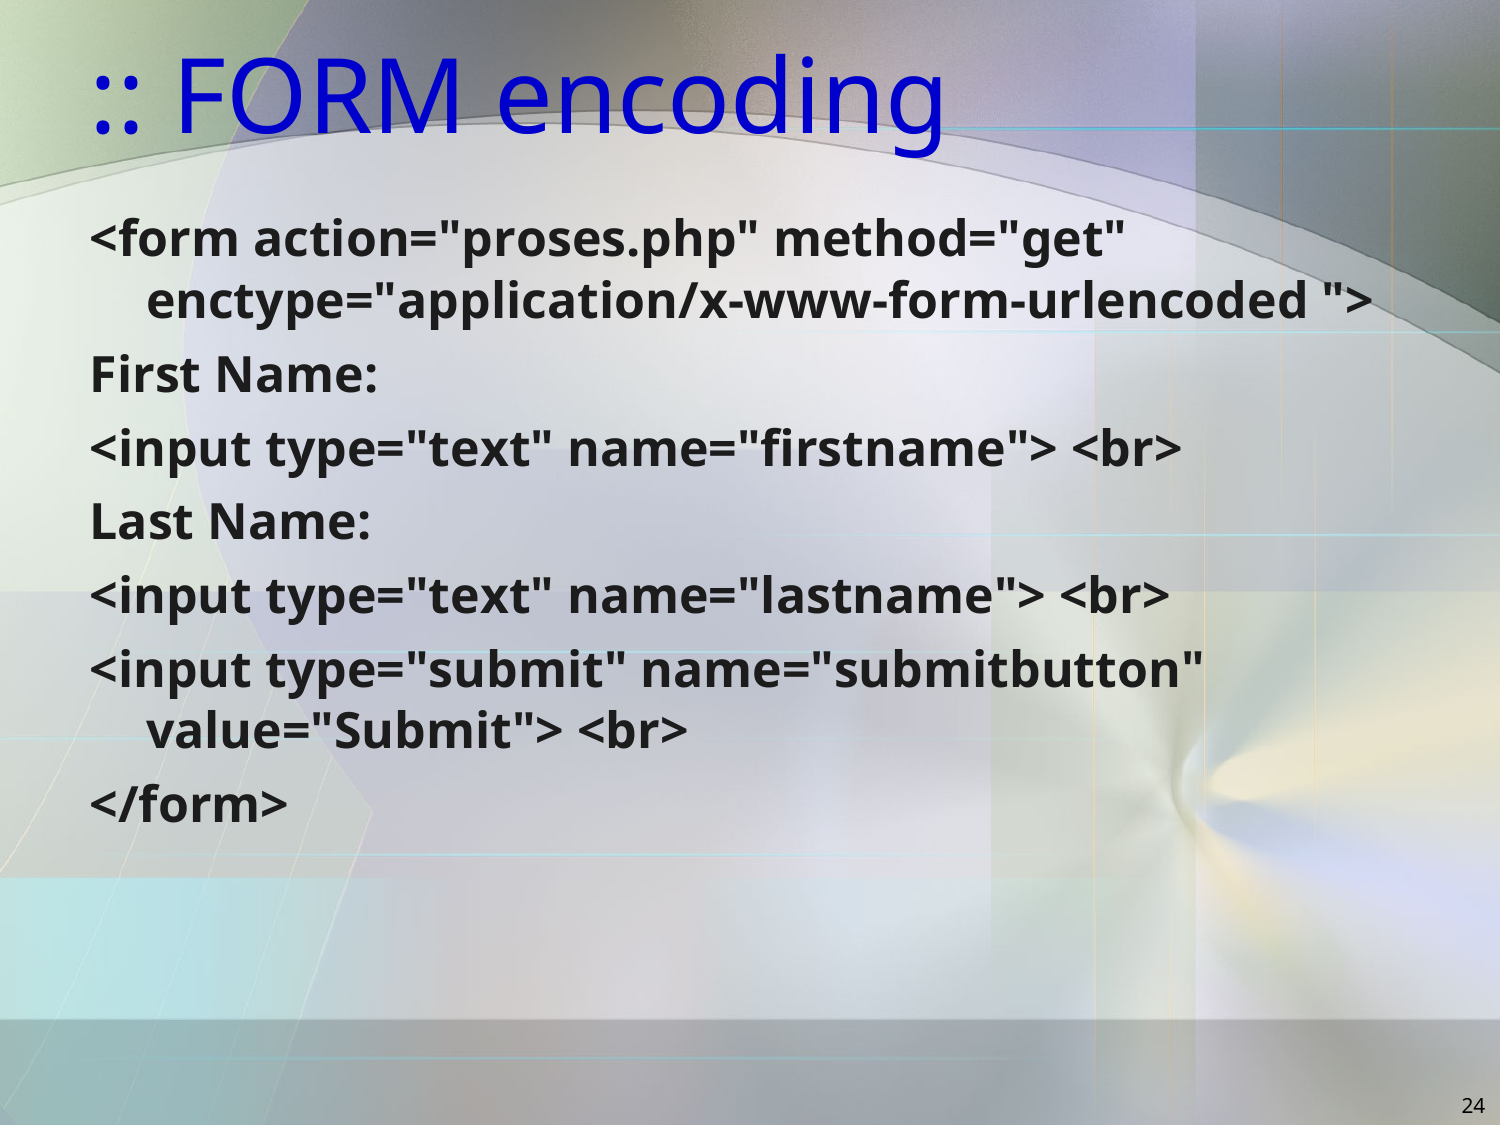

# :: FORM encoding
<form action="proses.php" method="get" enctype="application/x-www-form-urlencoded ">
First Name:
<input type="text" name="firstname"> <br>
Last Name:
<input type="text" name="lastname"> <br>
<input type="submit" name="submitbutton" value="Submit"> <br>
</form>
24